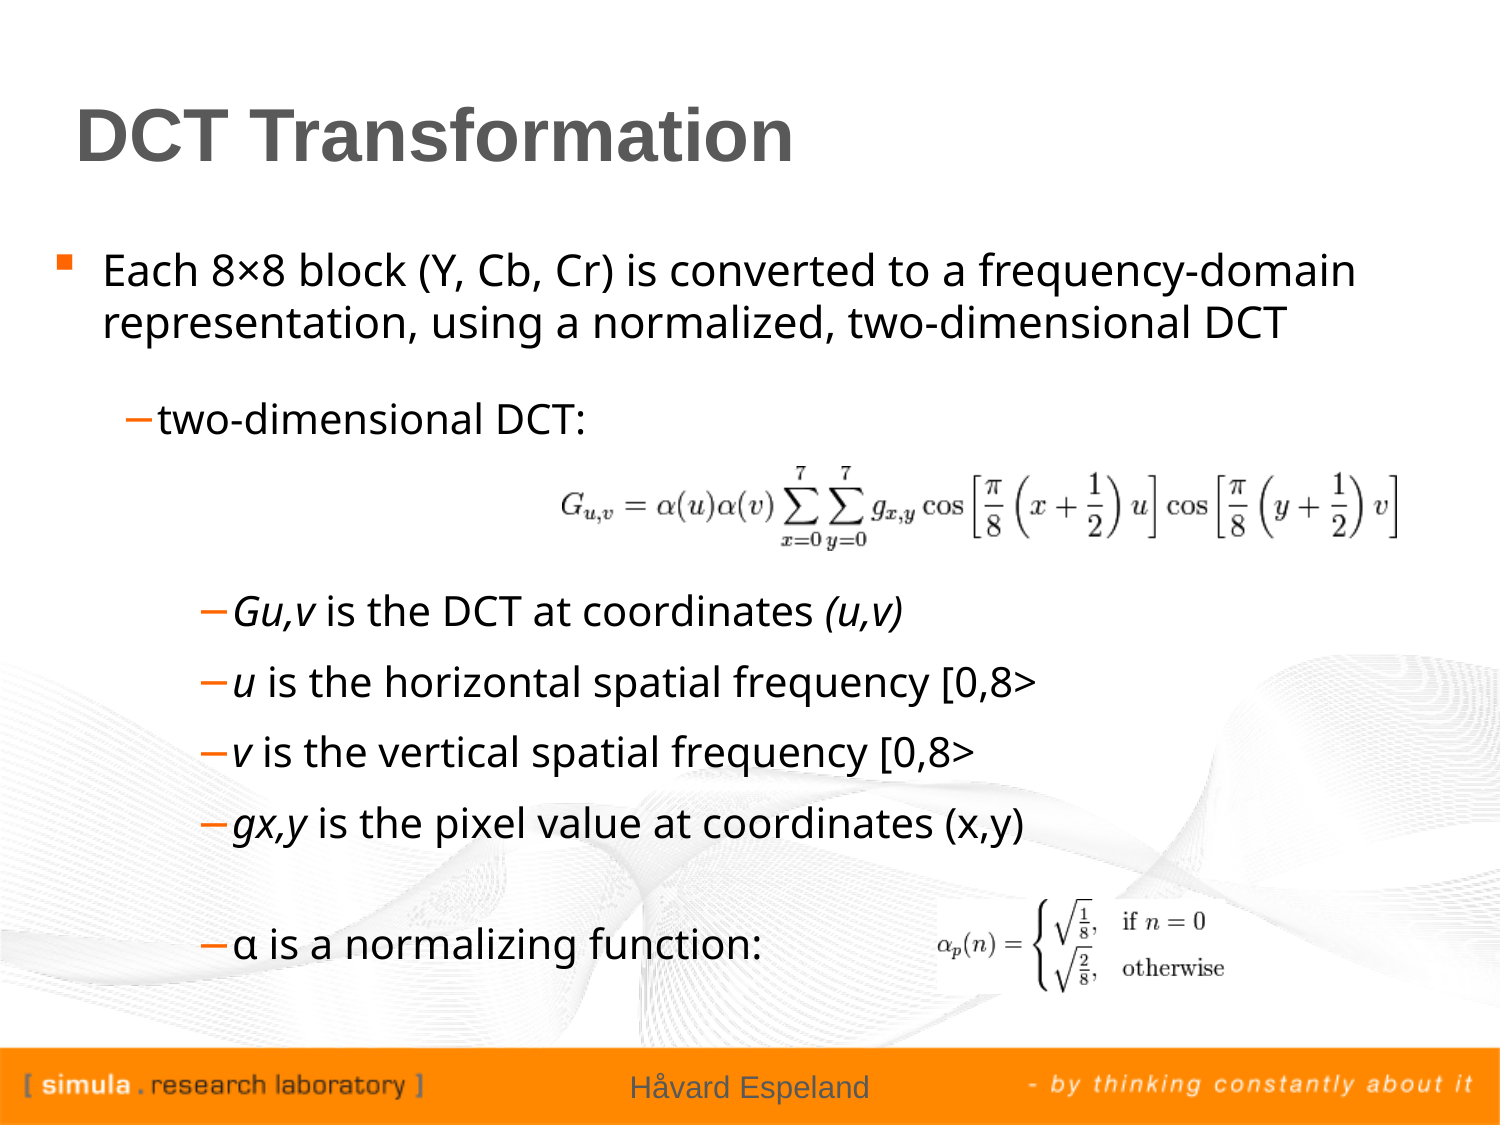

# DCT Transformation
Each 8×8 block (Y, Cb, Cr) is converted to a frequency-domain representation, using a normalized, two-dimensional DCT
two-dimensional DCT:
Gu,v is the DCT at coordinates (u,v)
u is the horizontal spatial frequency [0,8>
v is the vertical spatial frequency [0,8>
gx,y is the pixel value at coordinates (x,y)
α is a normalizing function: